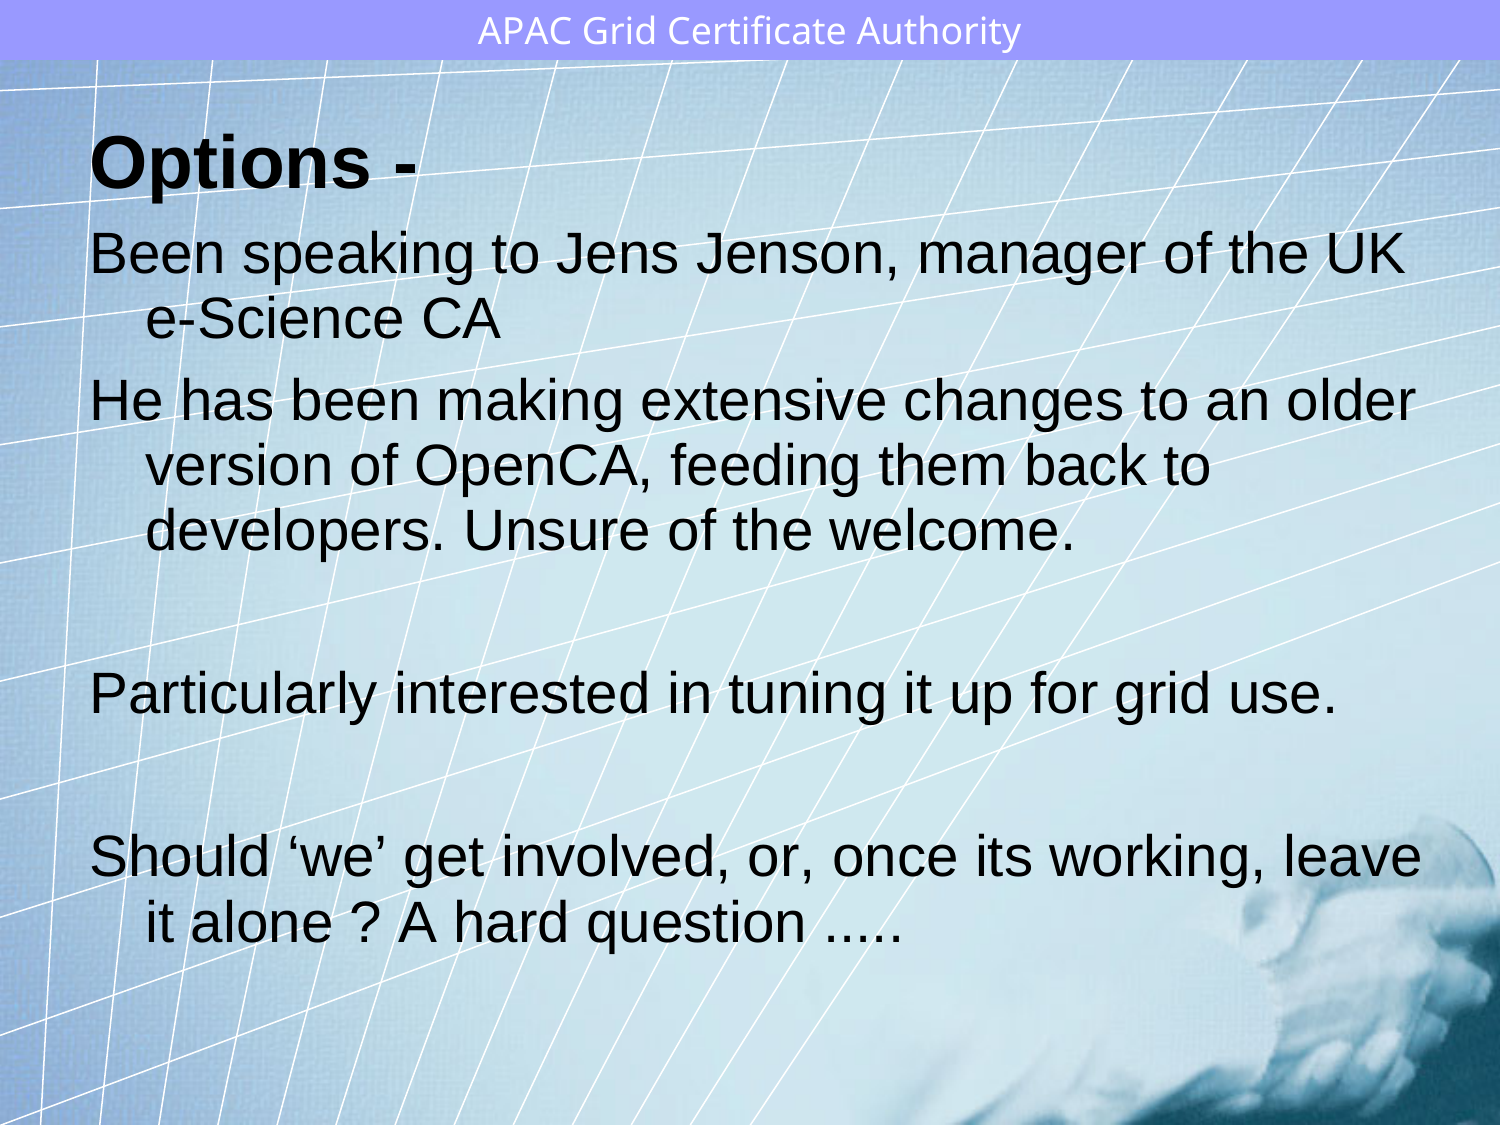

# Options -
Been speaking to Jens Jenson, manager of the UK e-Science CA
He has been making extensive changes to an older version of OpenCA, feeding them back to developers. Unsure of the welcome.
Particularly interested in tuning it up for grid use.
Should ‘we’ get involved, or, once its working, leave it alone ? A hard question .....